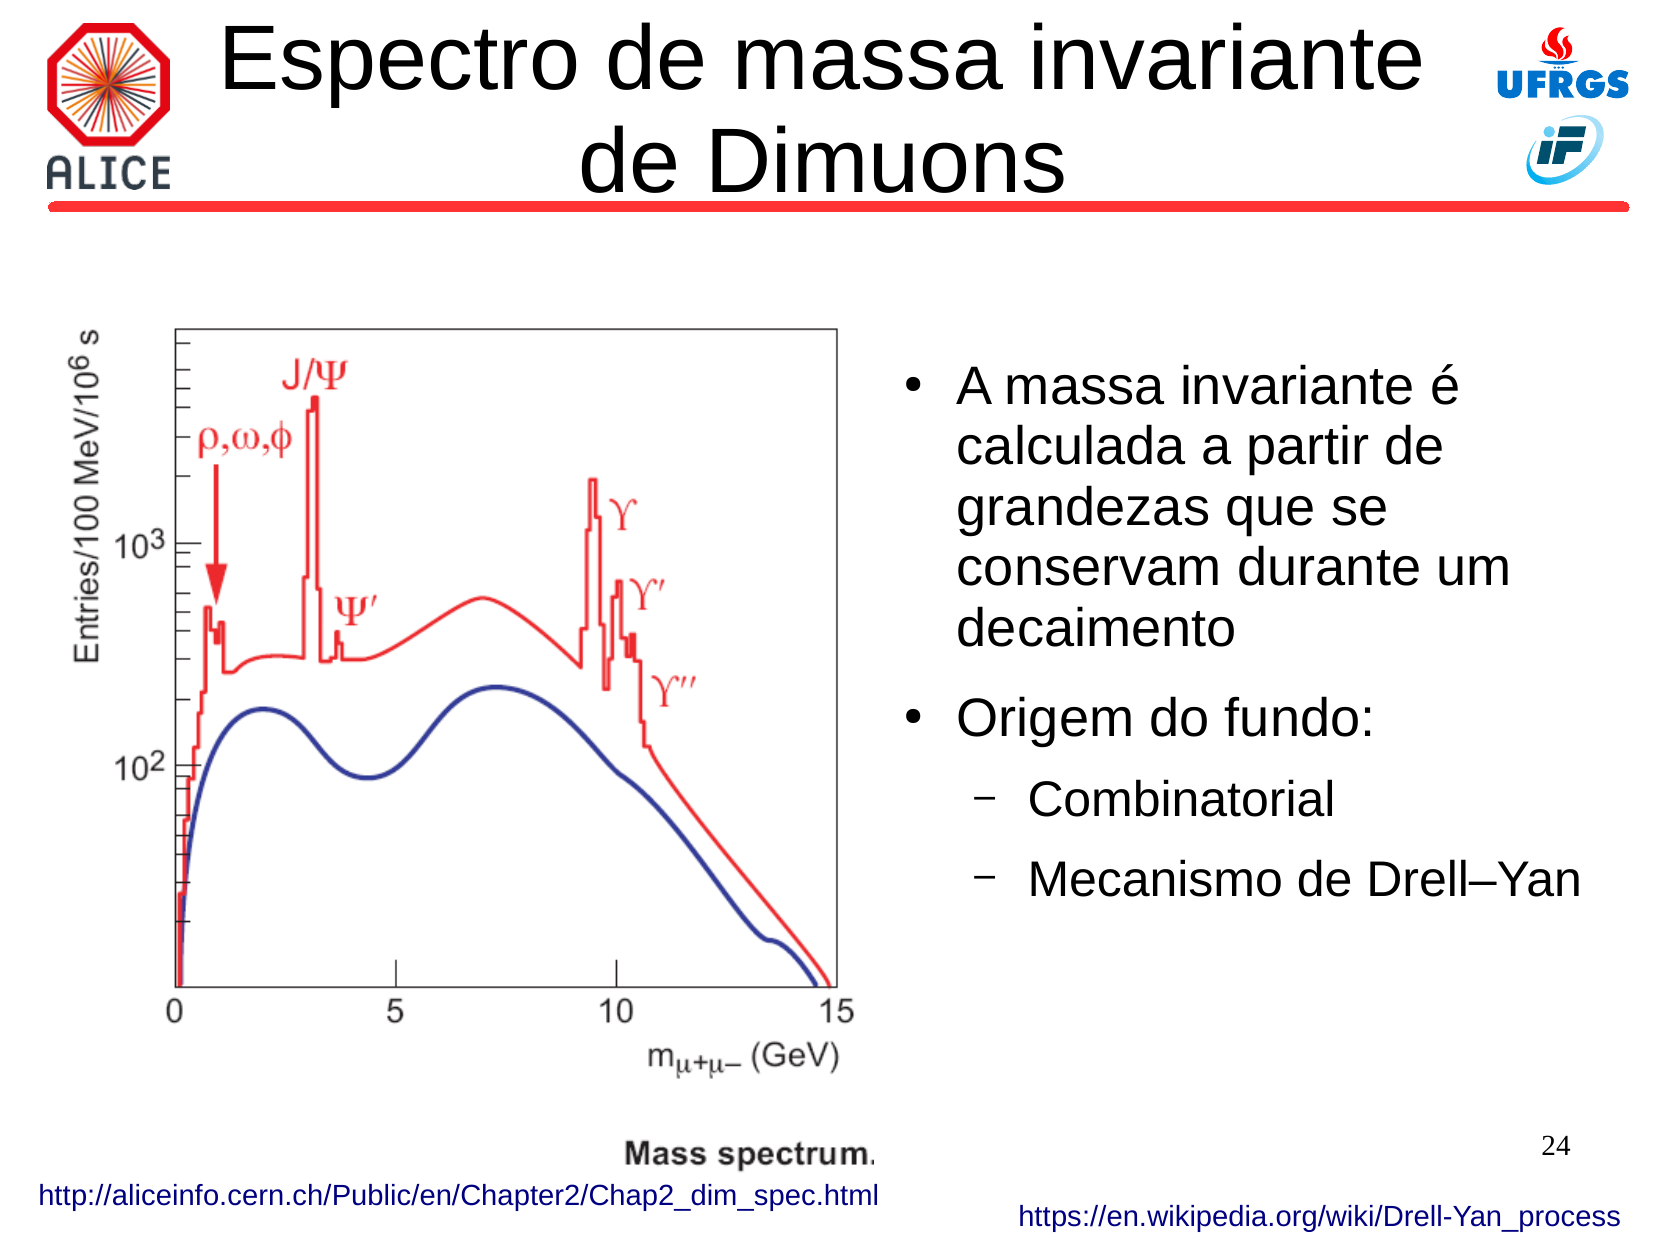

# Espectro de massa invariante de Dimuons
A massa invariante é calculada a partir de grandezas que se conservam durante um decaimento
Origem do fundo:
Combinatorial
Mecanismo de Drell–Yan
24
http://aliceinfo.cern.ch/Public/en/Chapter2/Chap2_dim_spec.html
https://en.wikipedia.org/wiki/Drell-Yan_process